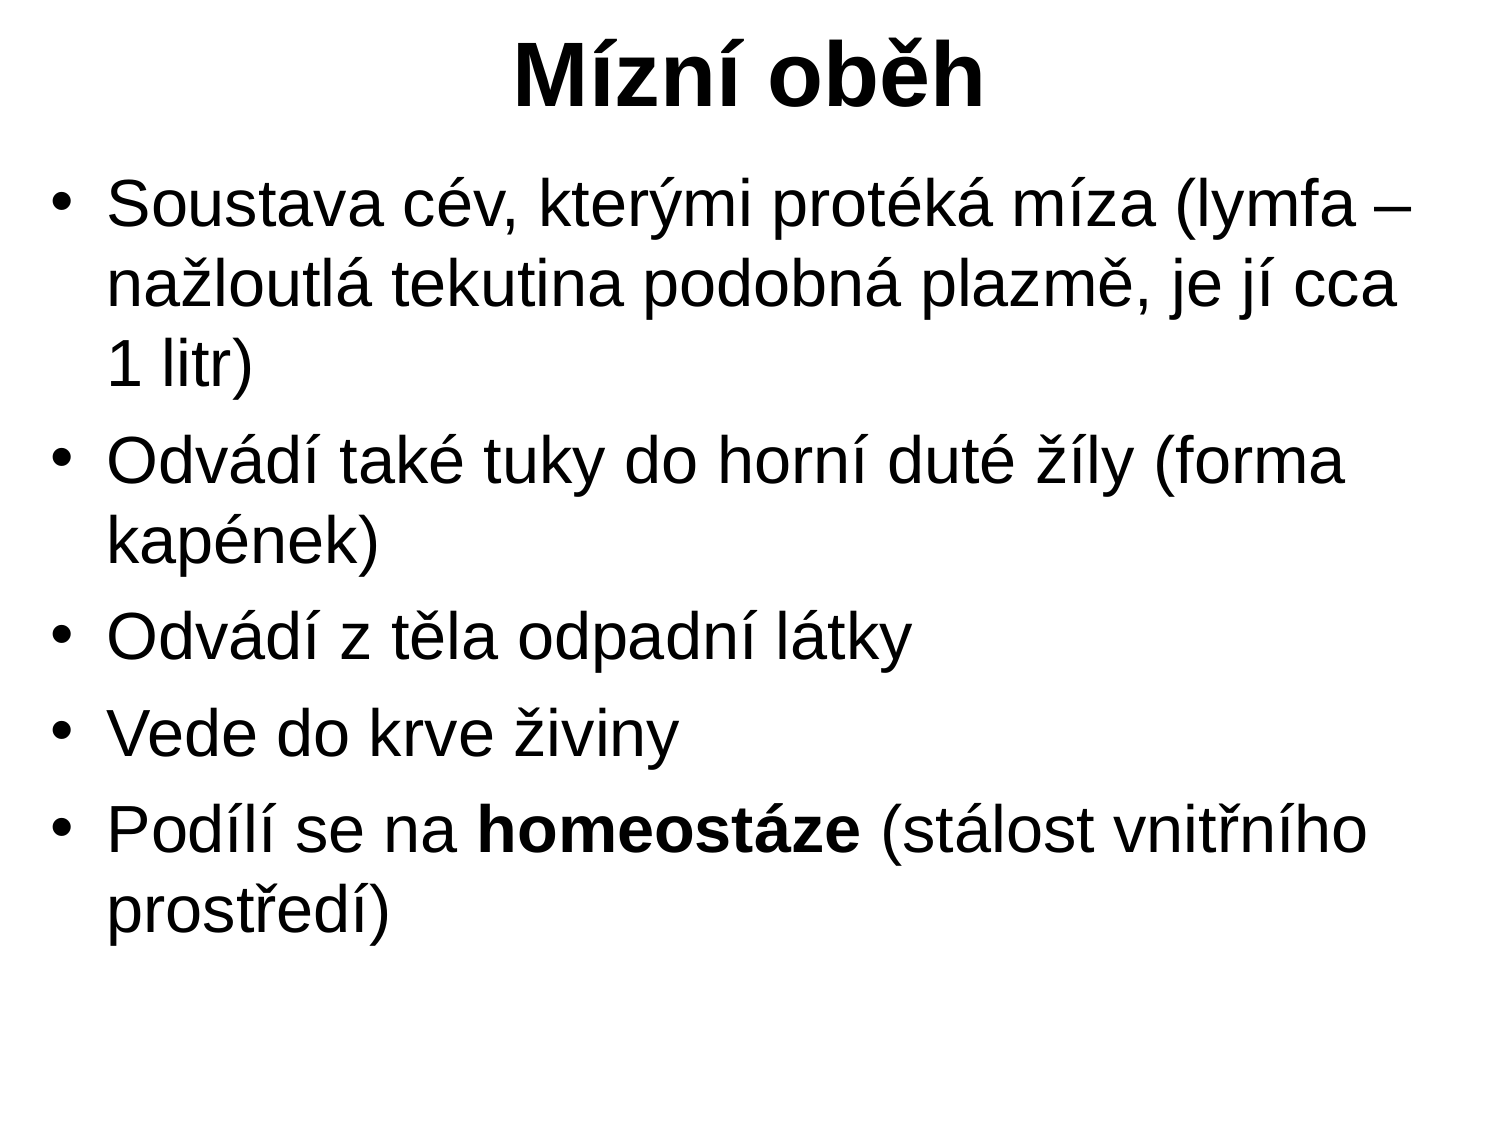

# Mízní oběh
Soustava cév, kterými protéká míza (lymfa – nažloutlá tekutina podobná plazmě, je jí cca 1 litr)
Odvádí také tuky do horní duté žíly (forma kapének)
Odvádí z těla odpadní látky
Vede do krve živiny
Podílí se na homeostáze (stálost vnitřního prostředí)